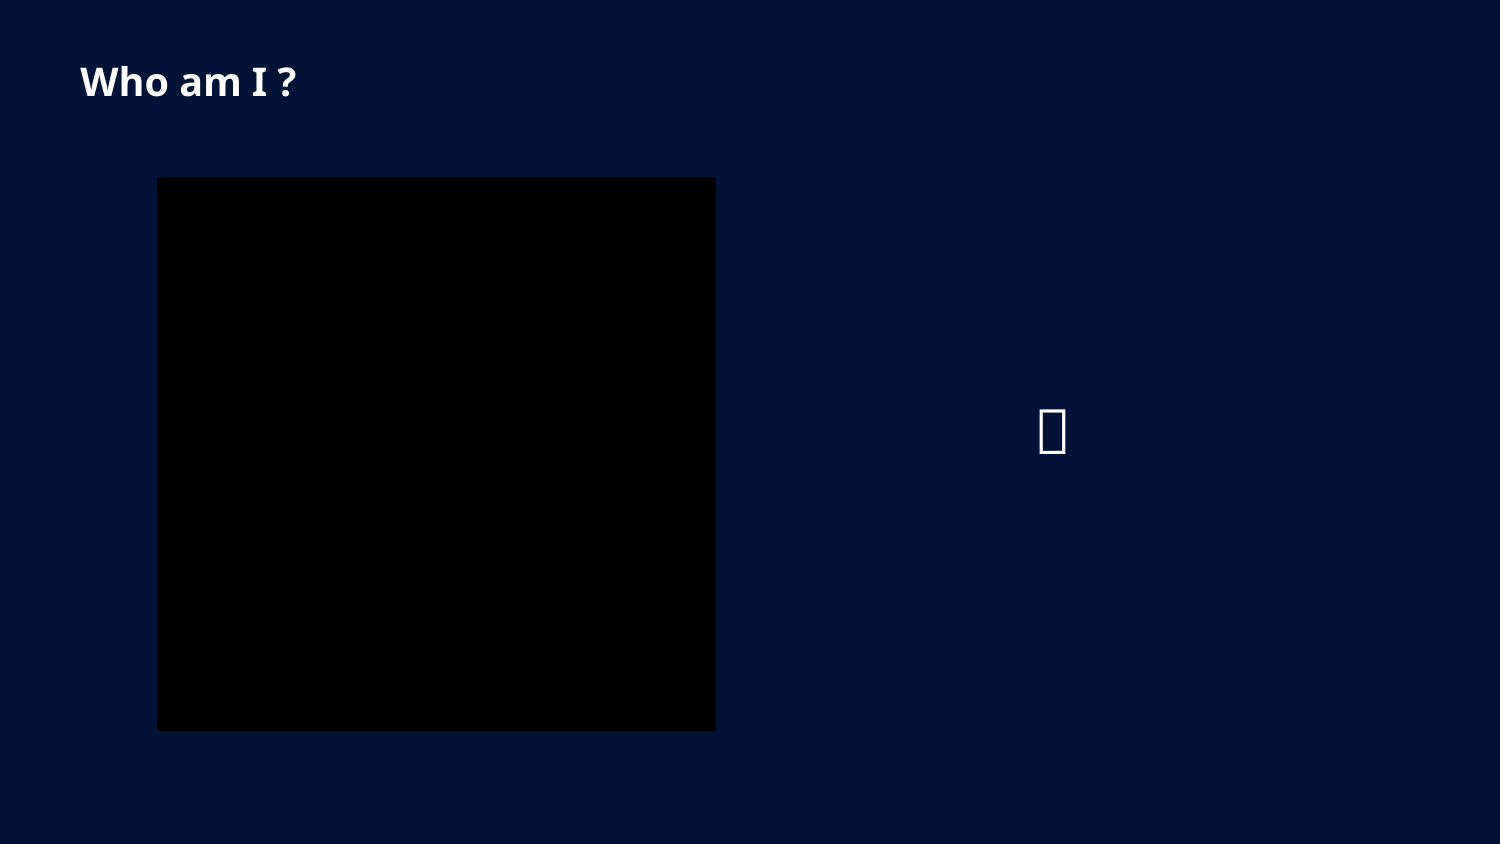

# Who am I ?
🧑‍💻
🤹
🧑‍🏫